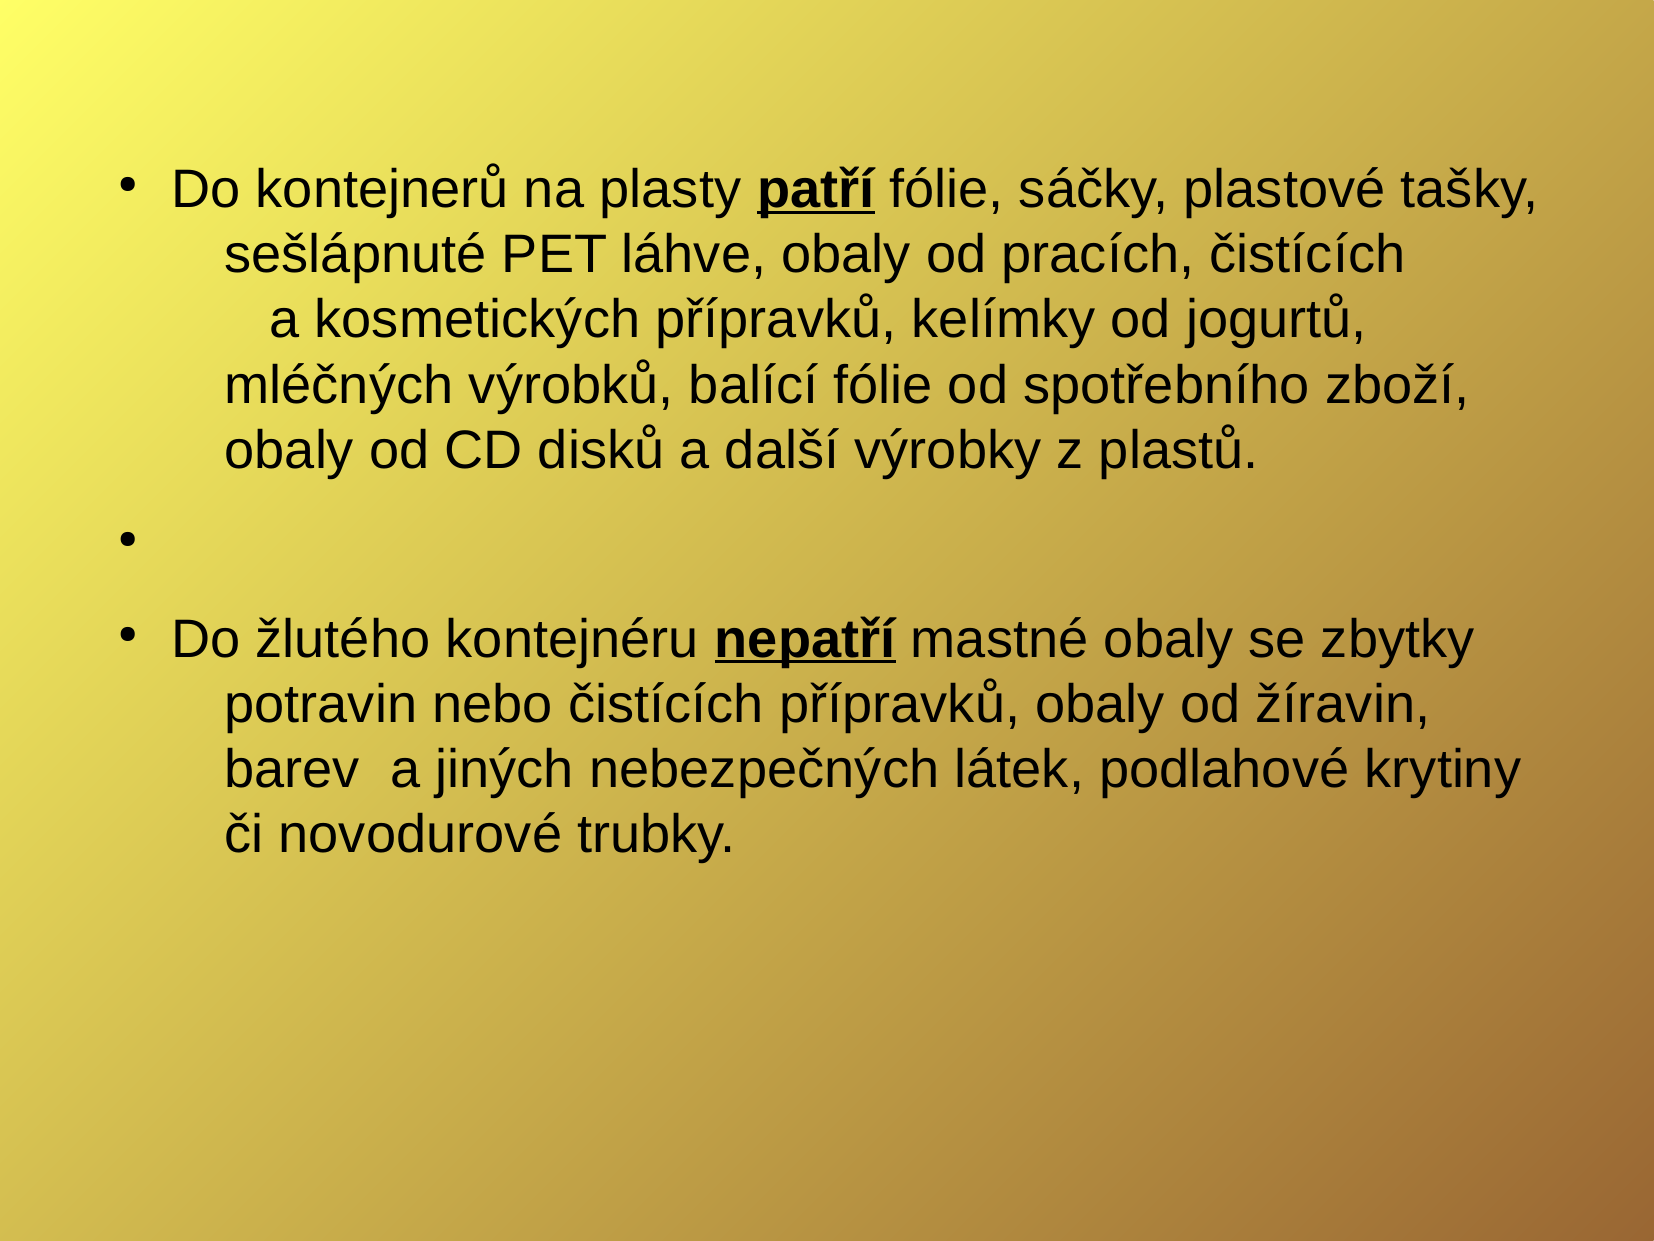

# Do kontejnerů na plasty patří fólie, sáčky, plastové tašky, sešlápnuté PET láhve, obaly od pracích, čistících a kosmetických přípravků, kelímky od jogurtů, mléčných výrobků, balící fólie od spotřebního zboží, obaly od CD disků a další výrobky z plastů.
Do žlutého kontejnéru nepatří mastné obaly se zbytky potravin nebo čistících přípravků, obaly od žíravin, barev a jiných nebezpečných látek, podlahové krytiny či novodurové trubky.